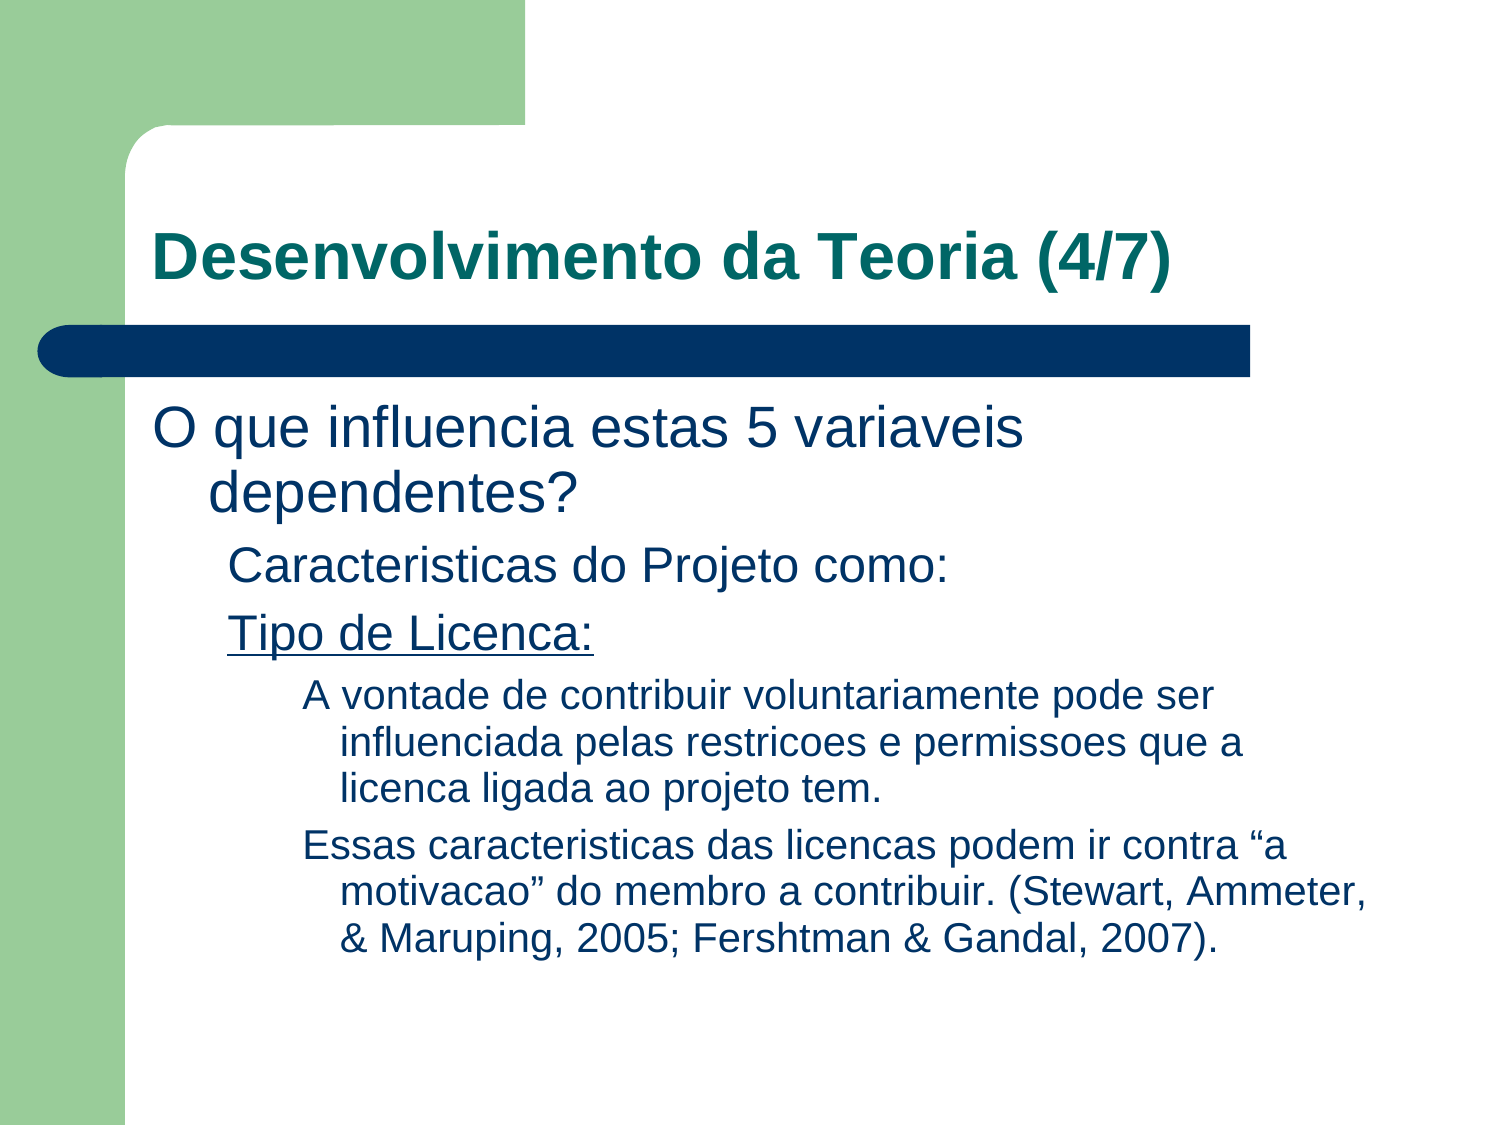

# Desenvolvimento da Teoria (4/7)
O que influencia estas 5 variaveis dependentes?
Caracteristicas do Projeto como:
Tipo de Licenca:
A vontade de contribuir voluntariamente pode ser influenciada pelas restricoes e permissoes que a licenca ligada ao projeto tem.
Essas caracteristicas das licencas podem ir contra “a motivacao” do membro a contribuir. (Stewart, Ammeter, & Maruping, 2005; Fershtman & Gandal, 2007).